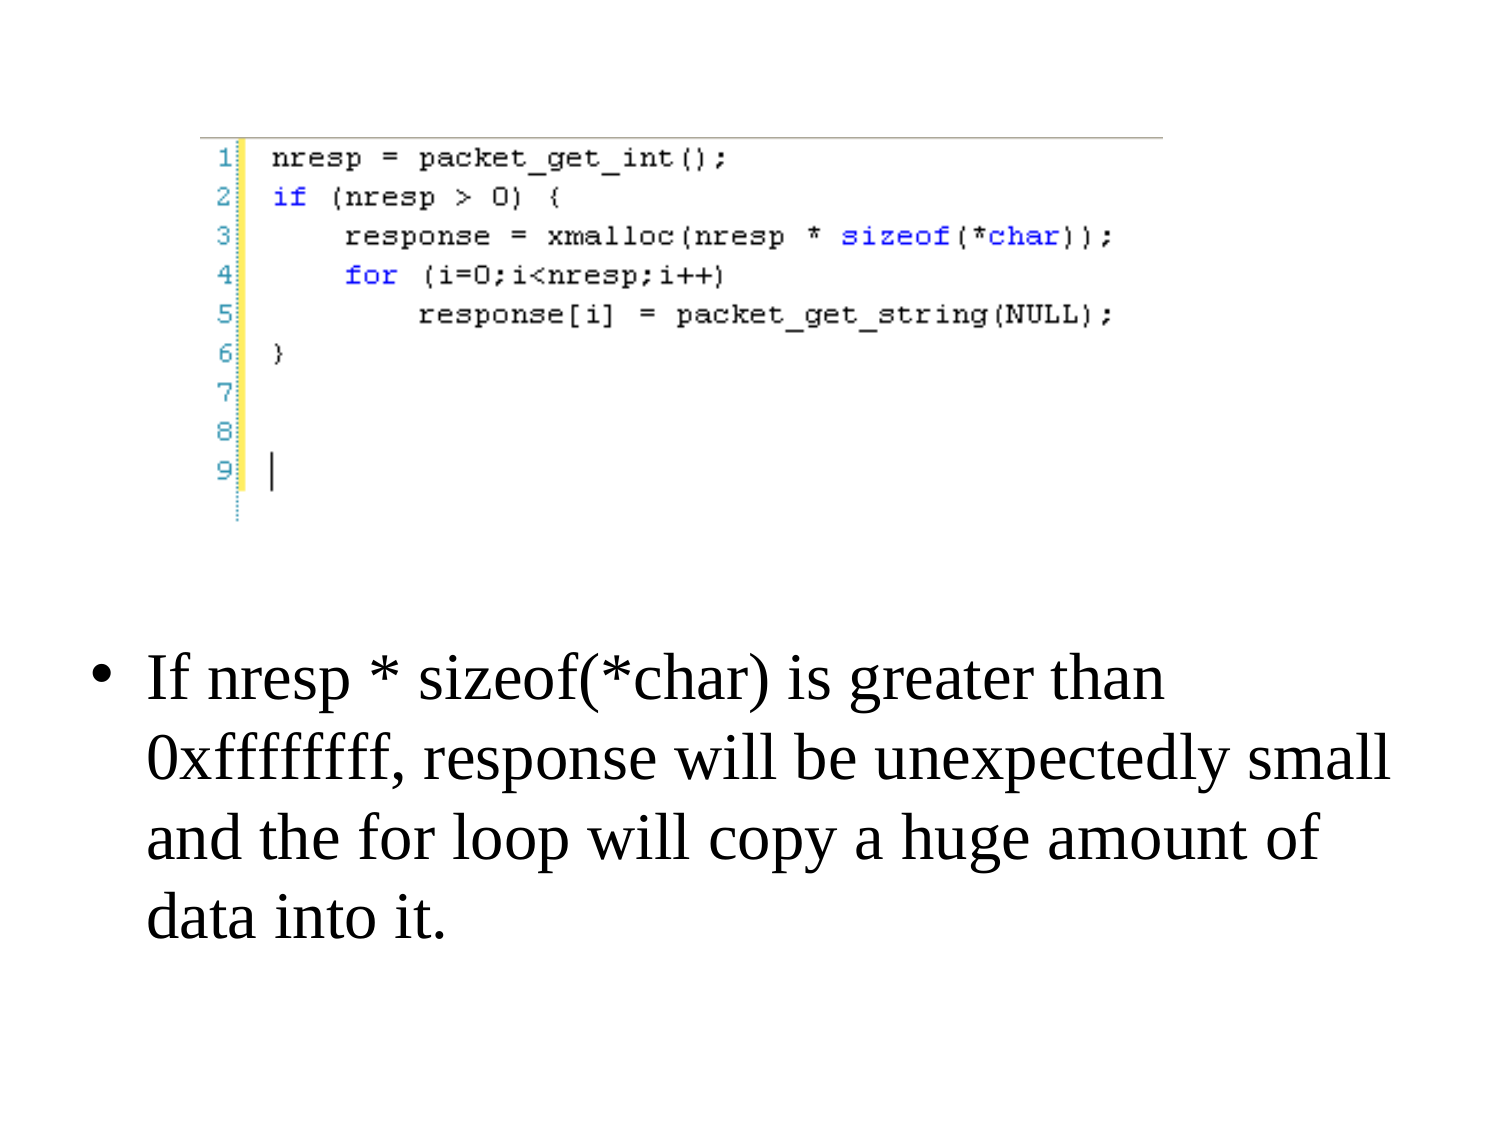

# If nresp * sizeof(*char) is greater than 0xffffffff, response will be unexpectedly small and the for loop will copy a huge amount of data into it.